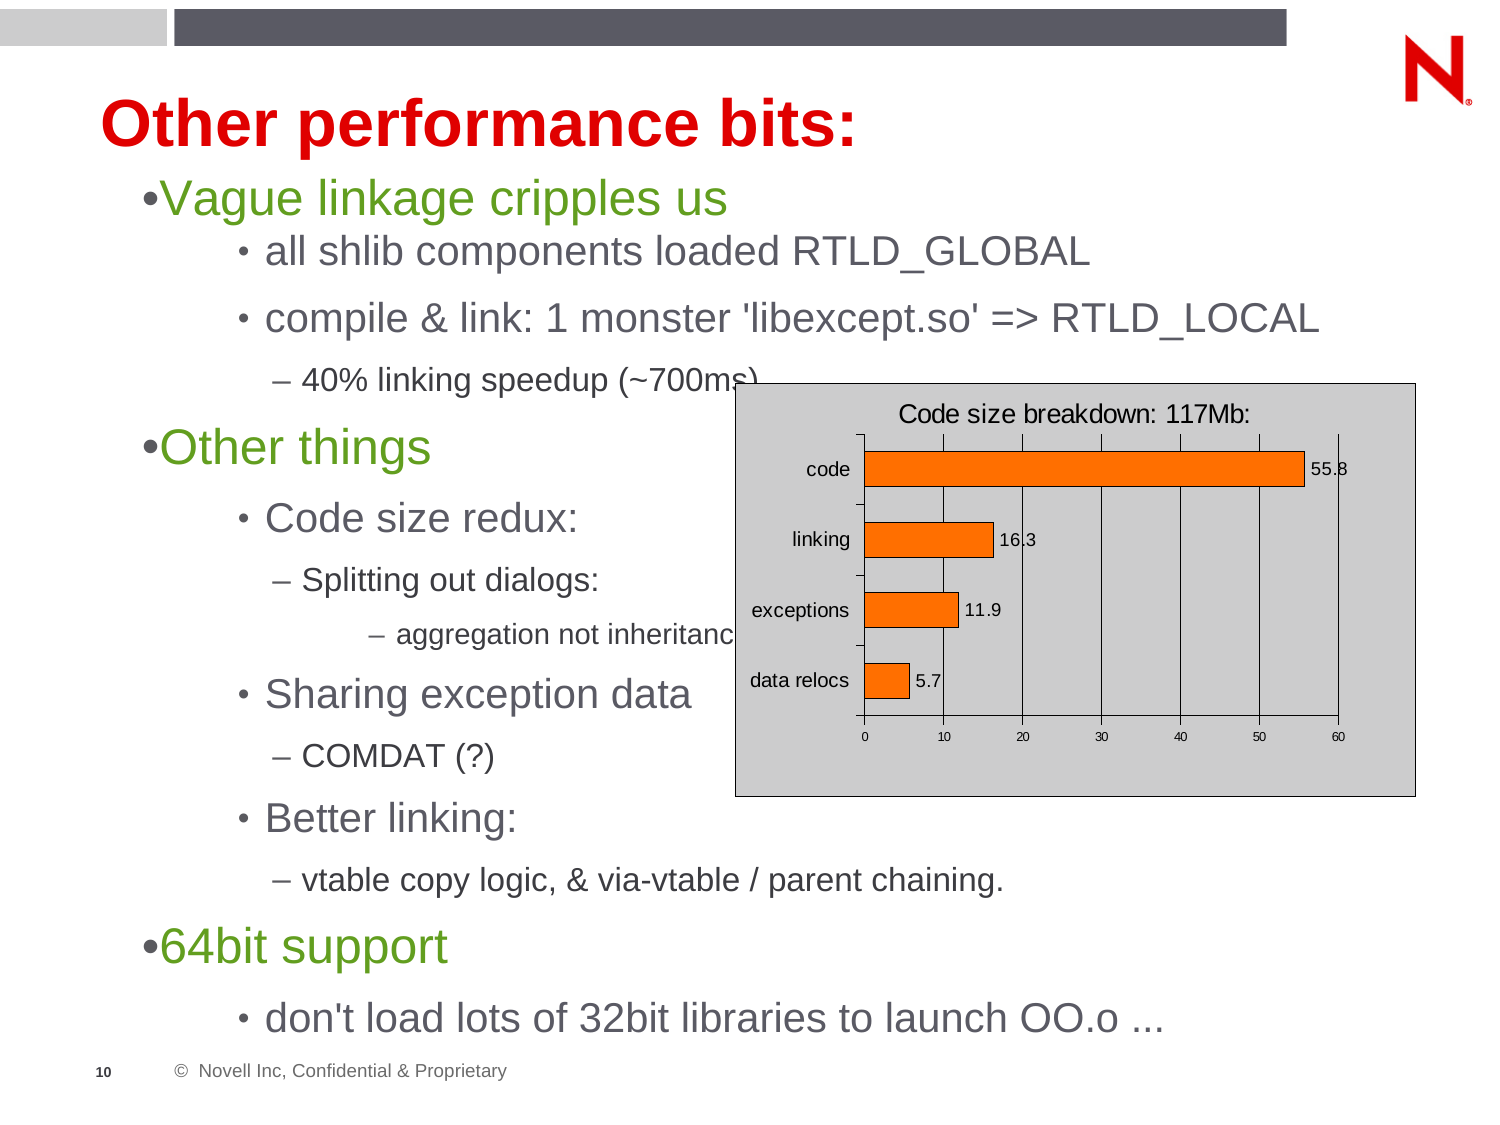

# Other performance bits:
Vague linkage cripples us
all shlib components loaded RTLD_GLOBAL
compile & link: 1 monster 'libexcept.so' => RTLD_LOCAL
40% linking speedup (~700ms)
Other things
Code size redux:
Splitting out dialogs:
aggregation not inheritance.
Sharing exception data
COMDAT (?)
Better linking:
vtable copy logic, & via-vtable / parent chaining.
64bit support
don't load lots of 32bit libraries to launch OO.o ...
### Chart: Code size breakdown: 117Mb:
| Category | Size |
|---|---|
| code | 55.8 |
| linking | 16.3 |
| exceptions | 11.9 |
| data relocs | 5.7 |